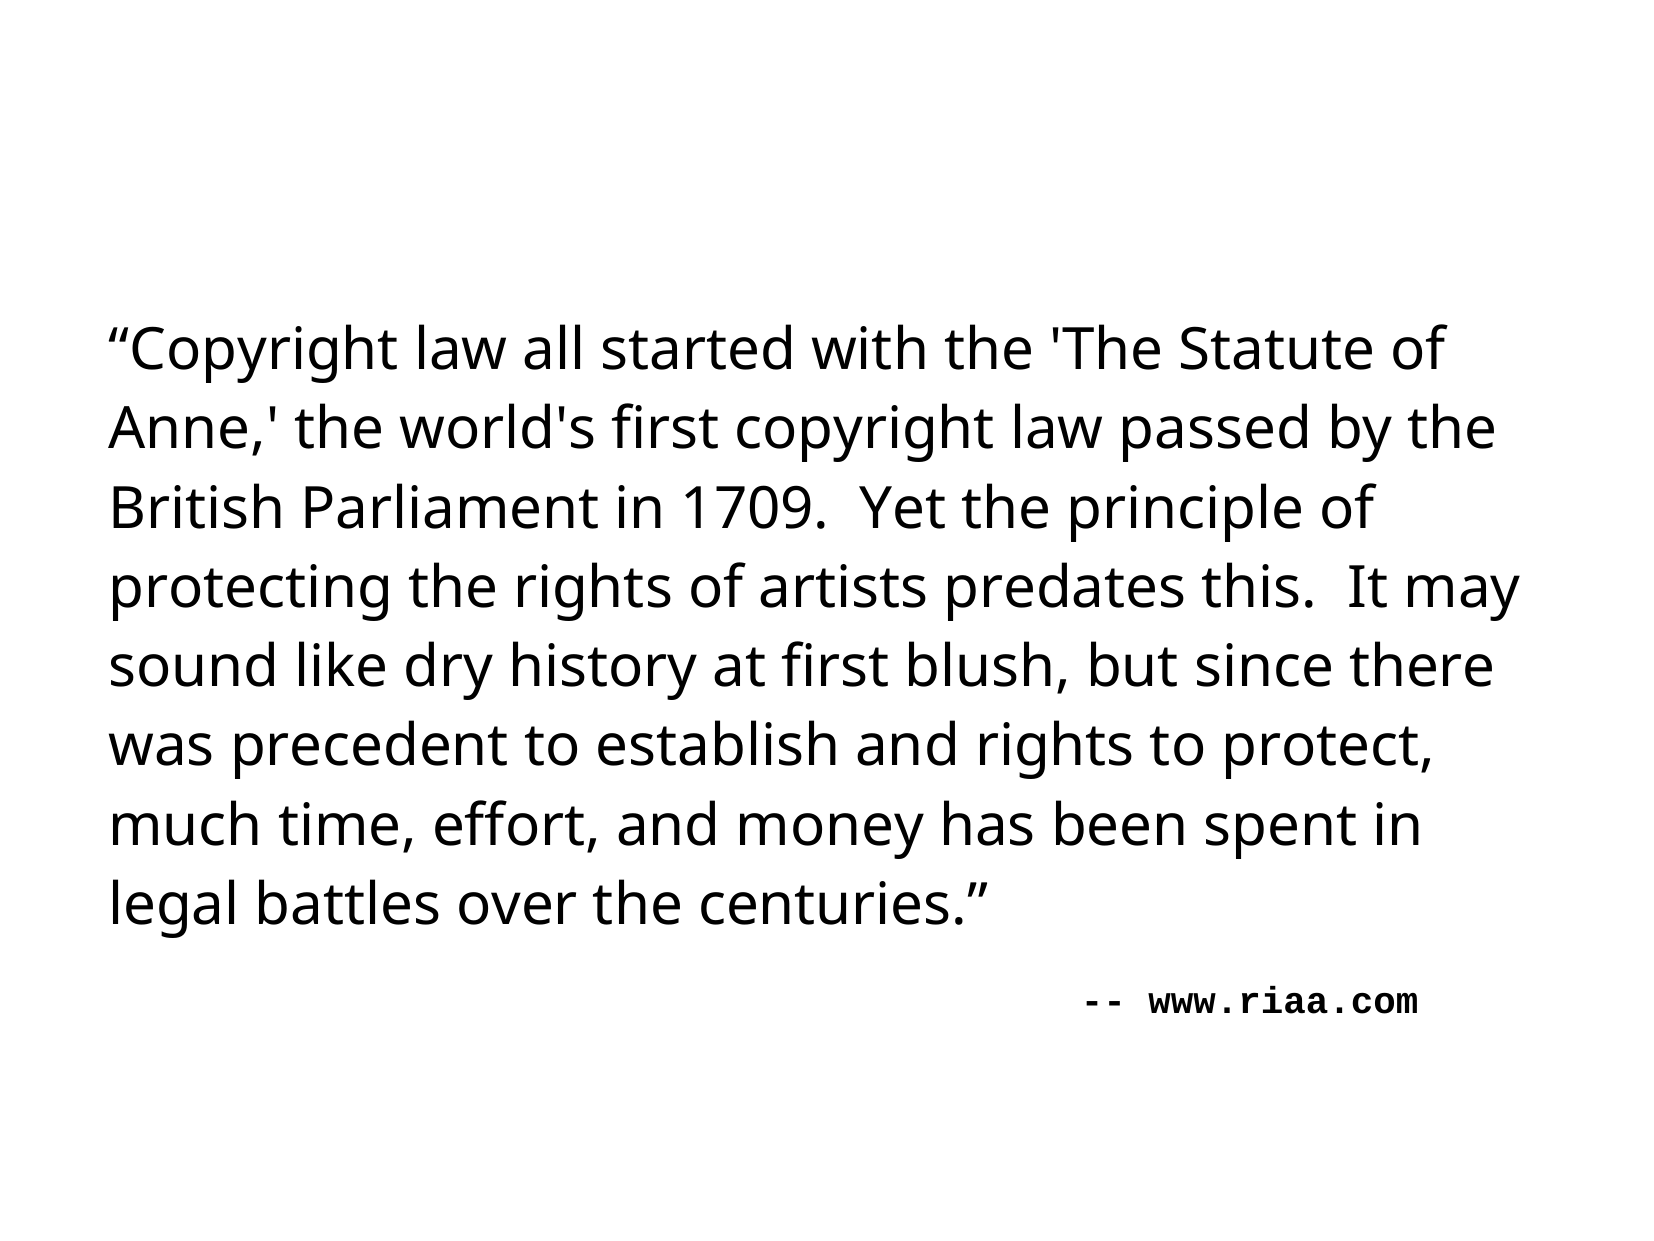

“Copyright law all started with the 'The Statute of
Anne,' the world's first copyright law passed by the
British Parliament in 1709. Yet the principle of
protecting the rights of artists predates this. It may
sound like dry history at first blush, but since there
was precedent to establish and rights to protect,
much time, effort, and money has been spent in
legal battles over the centuries.”
-- www.riaa.com